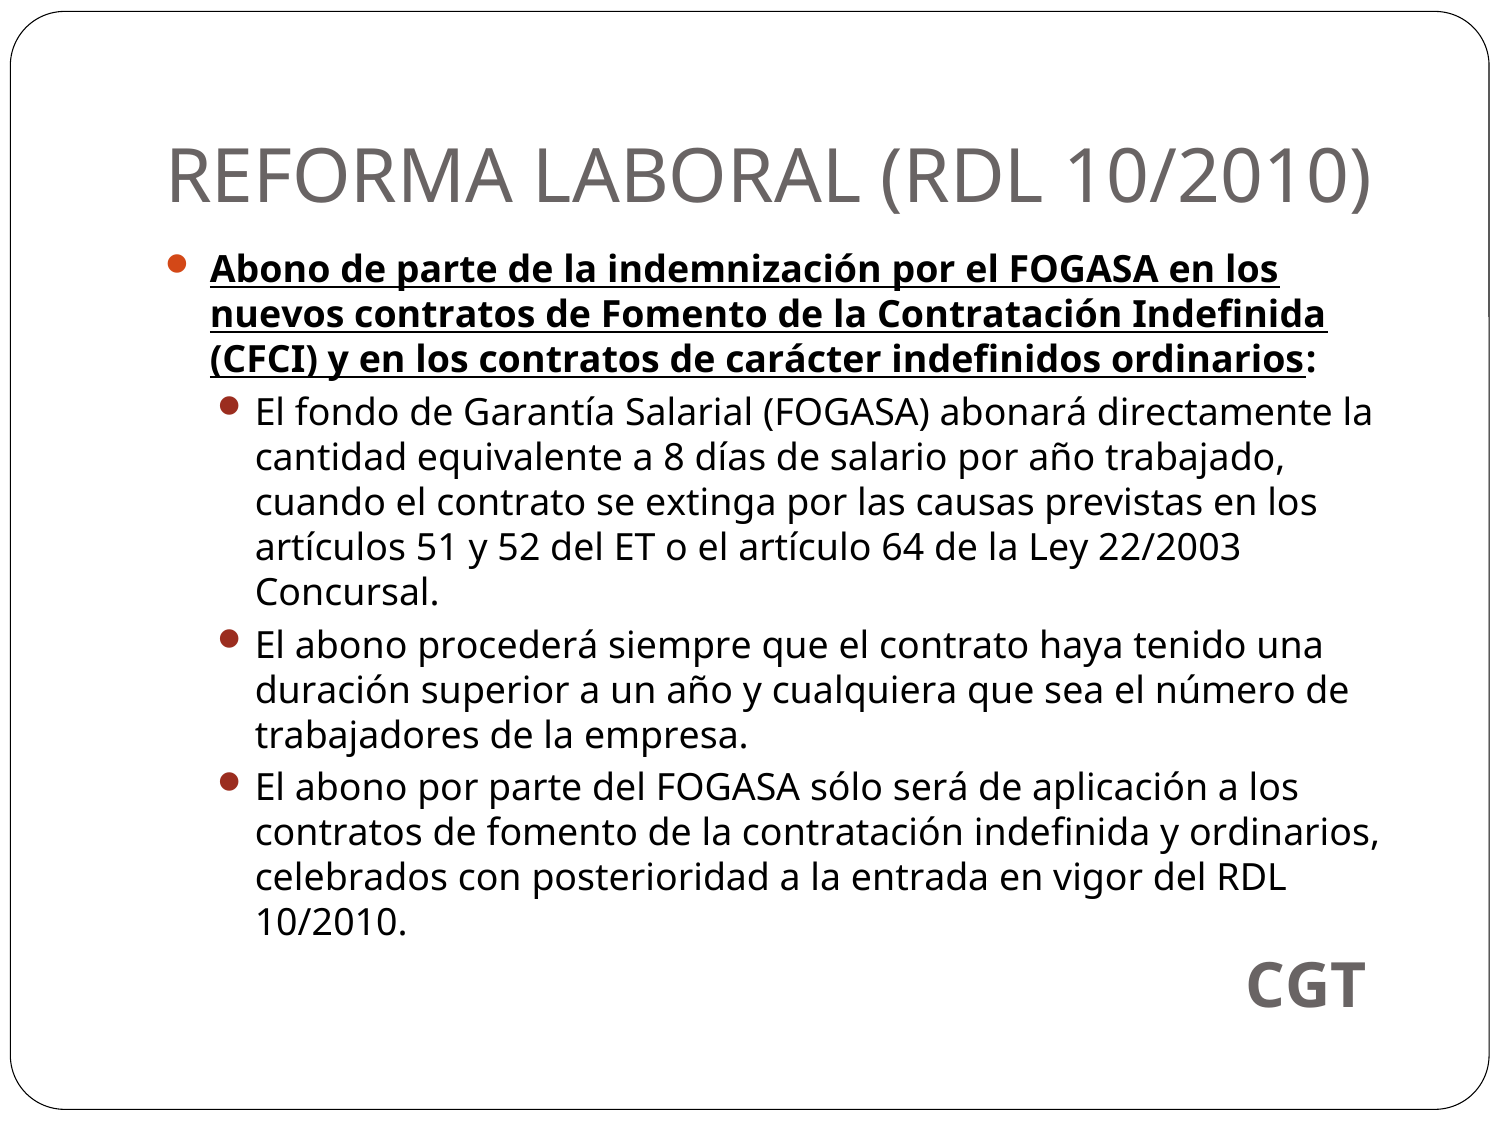

# REFORMA LABORAL (RDL 10/2010)
Abono de parte de la indemnización por el FOGASA en los nuevos contratos de Fomento de la Contratación Indefinida (CFCI) y en los contratos de carácter indefinidos ordinarios:
El fondo de Garantía Salarial (FOGASA) abonará directamente la cantidad equivalente a 8 días de salario por año trabajado, cuando el contrato se extinga por las causas previstas en los artículos 51 y 52 del ET o el artículo 64 de la Ley 22/2003 Concursal.
El abono procederá siempre que el contrato haya tenido una duración superior a un año y cualquiera que sea el número de trabajadores de la empresa.
El abono por parte del FOGASA sólo será de aplicación a los contratos de fomento de la contratación indefinida y ordinarios, celebrados con posterioridad a la entrada en vigor del RDL 10/2010.
CGT